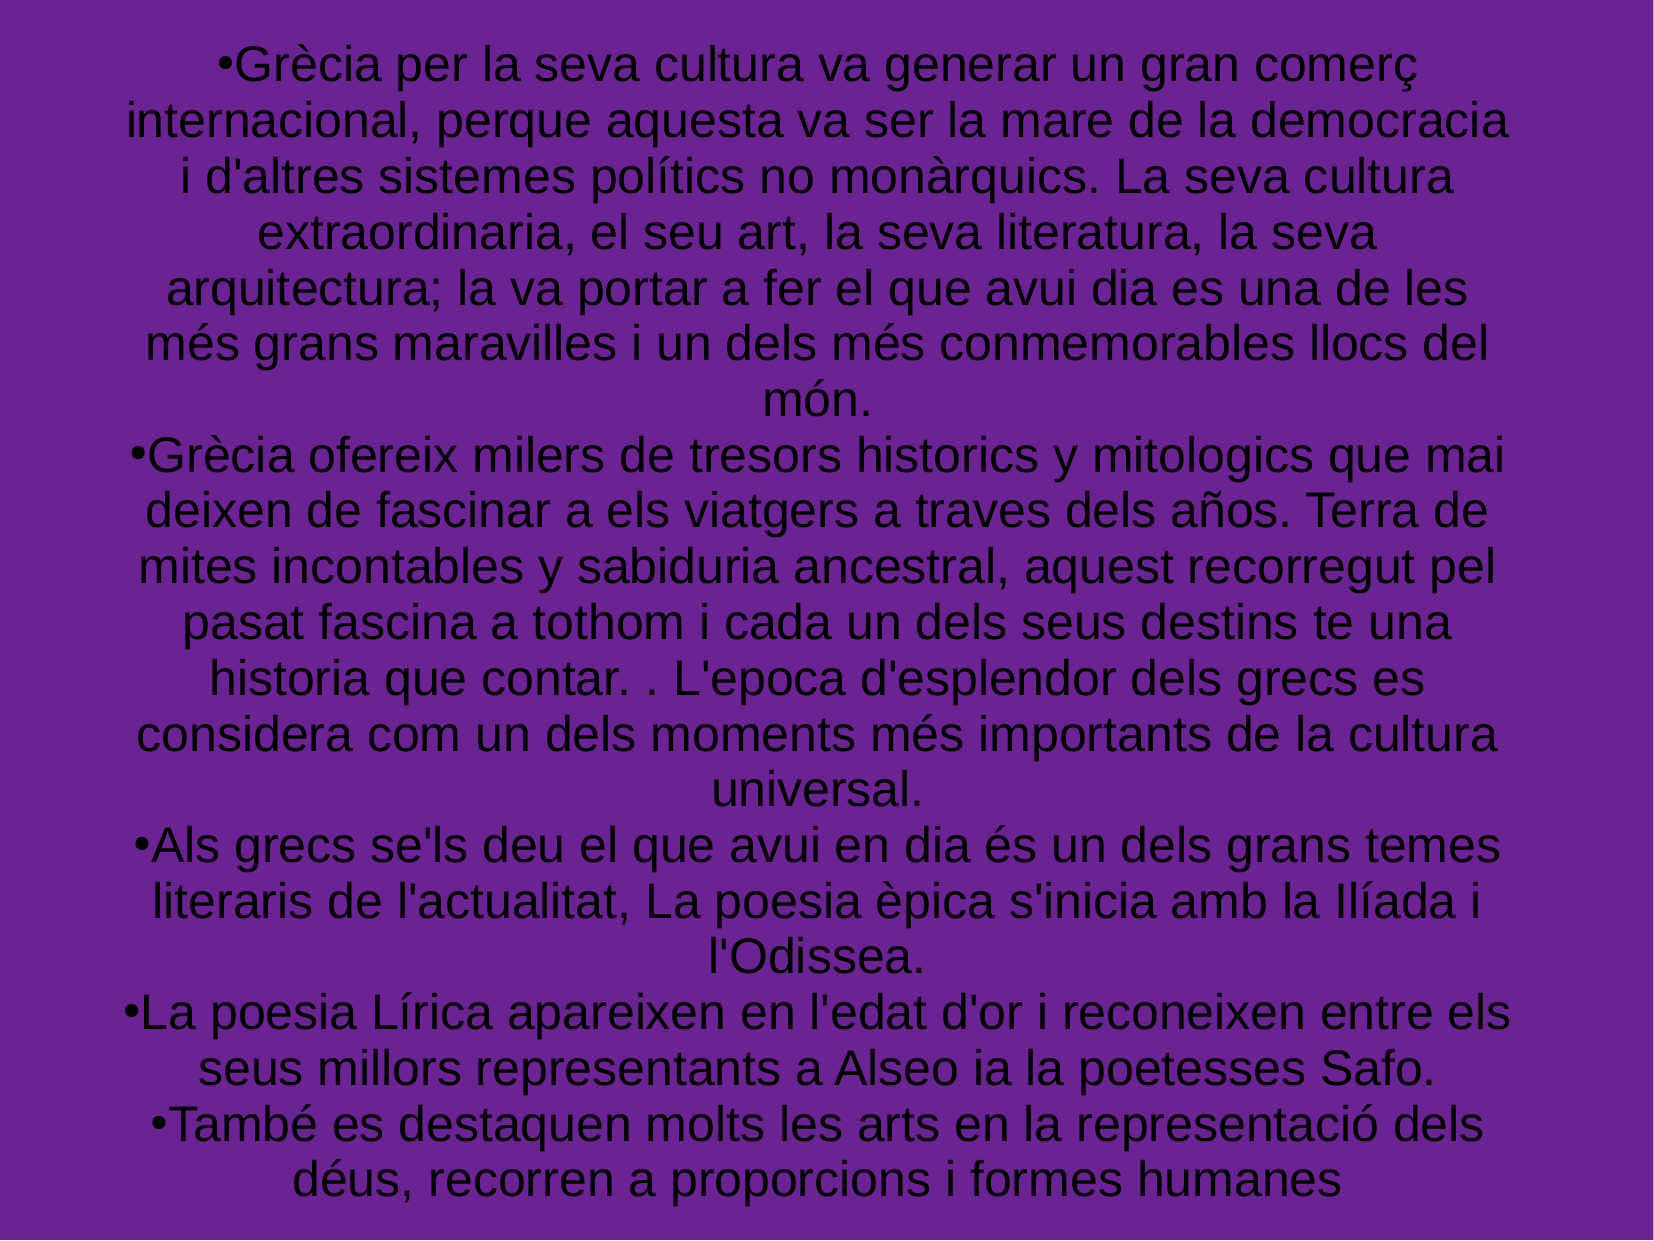

# Grècia per la seva cultura va generar un gran comerç internacional, perque aquesta va ser la mare de la democracia i d'altres sistemes polítics no monàrquics. La seva cultura extraordinaria, el seu art, la seva literatura, la seva arquitectura; la va portar a fer el que avui dia es una de les més grans maravilles i un dels més conmemorables llocs del món.
Grècia ofereix milers de tresors historics y mitologics que mai deixen de fascinar a els viatgers a traves dels años. Terra de mites incontables y sabiduria ancestral, aquest recorregut pel pasat fascina a tothom i cada un dels seus destins te una historia que contar. . L'epoca d'esplendor dels grecs es considera com un dels moments més importants de la cultura universal.
Als grecs se'ls deu el que avui en dia és un dels grans temes literaris de l'actualitat, La poesia èpica s'inicia amb la Ilíada i l'Odissea.
La poesia Lírica apareixen en l'edat d'or i reconeixen entre els seus millors representants a Alseo ia la poetesses Safo.
També es destaquen molts les arts en la representació dels déus, recorren a proporcions i formes humanes